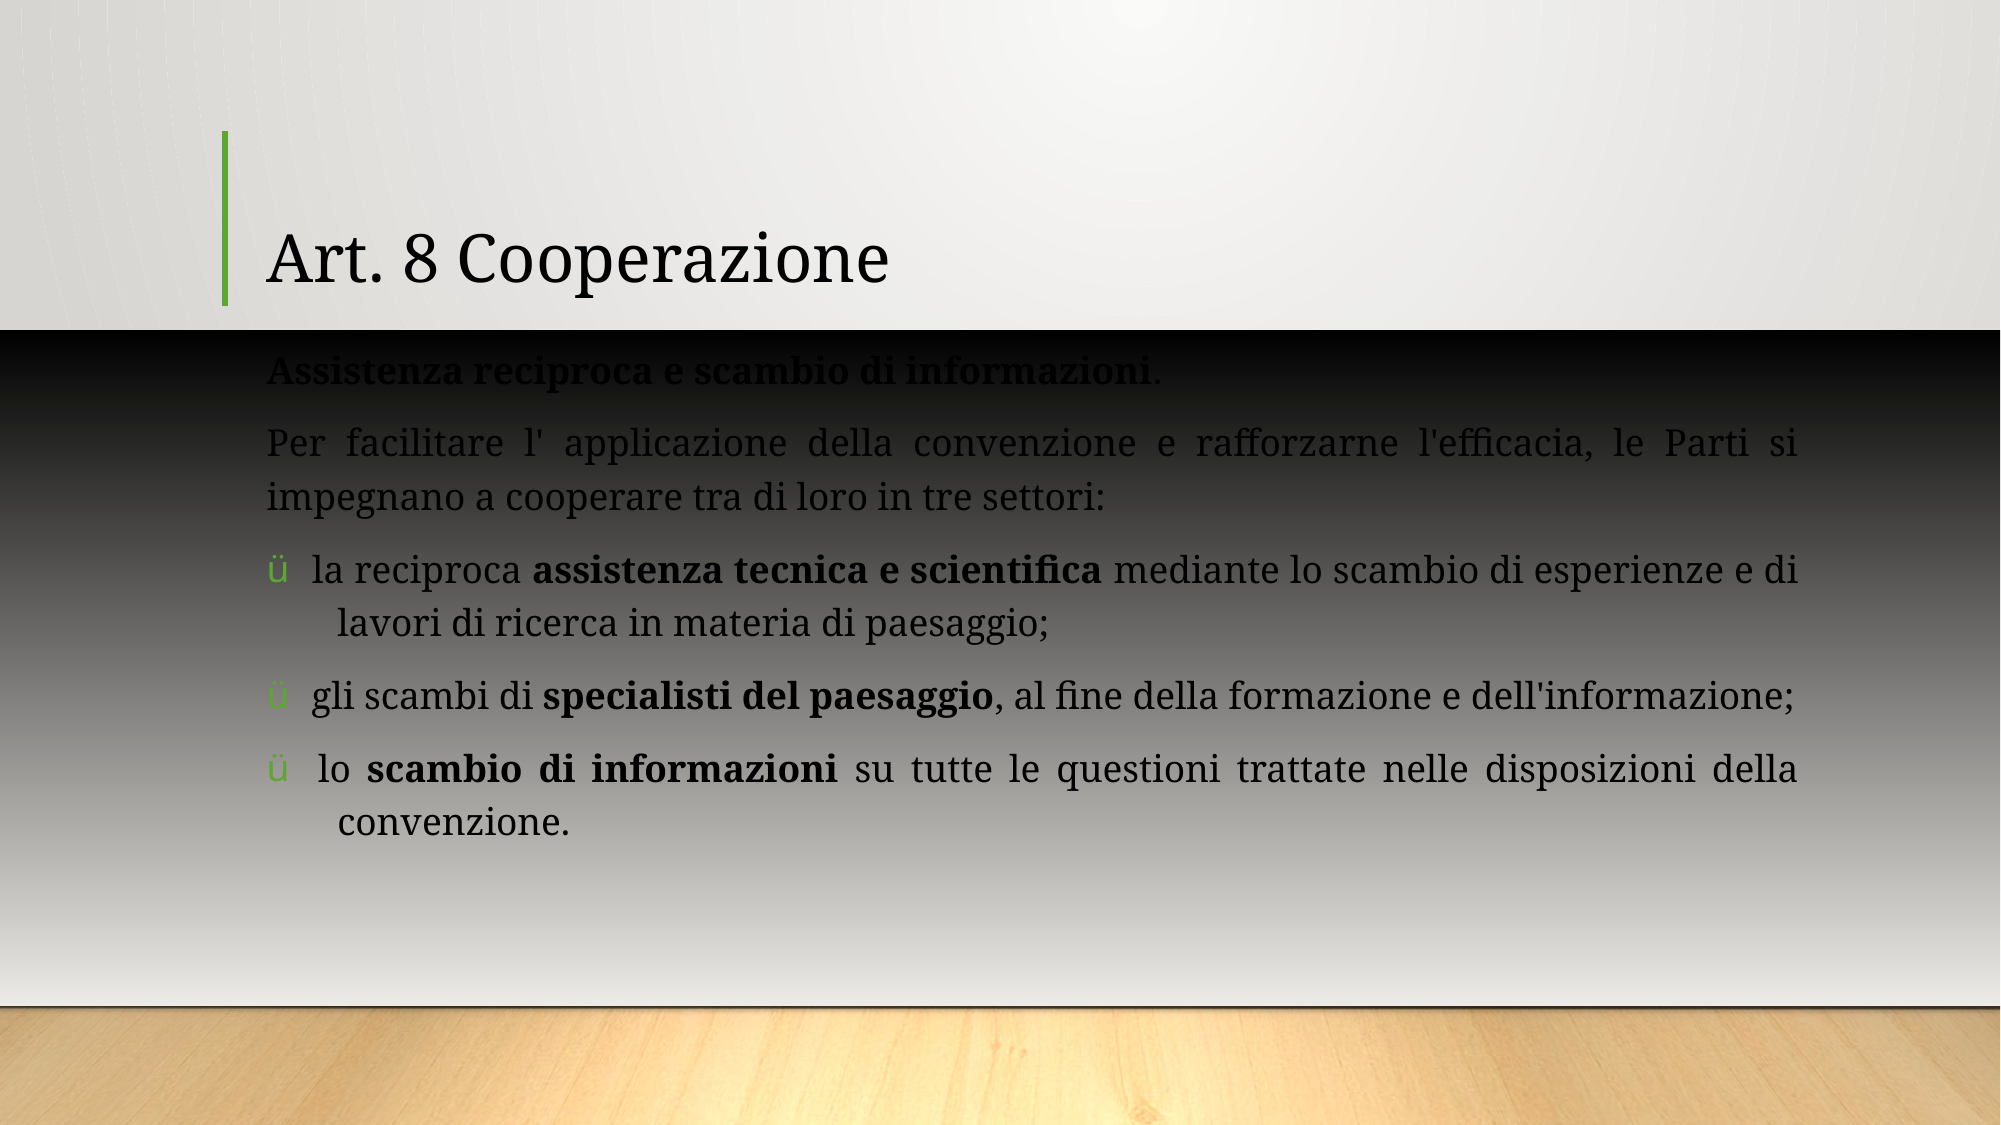

# Art. 8 Cooperazione
Assistenza reciproca e scambio di informazioni.
Per facilitare l' applicazione della convenzione e rafforzarne l'efficacia, le Parti si impegnano a cooperare tra di loro in tre settori:
 la reciproca assistenza tecnica e scientifica mediante lo scambio di esperienze e di lavori di ricerca in materia di paesaggio;
 gli scambi di specialisti del paesaggio, al fine della formazione e dell'informazione;
 lo scambio di informazioni su tutte le questioni trattate nelle disposizioni della convenzione.